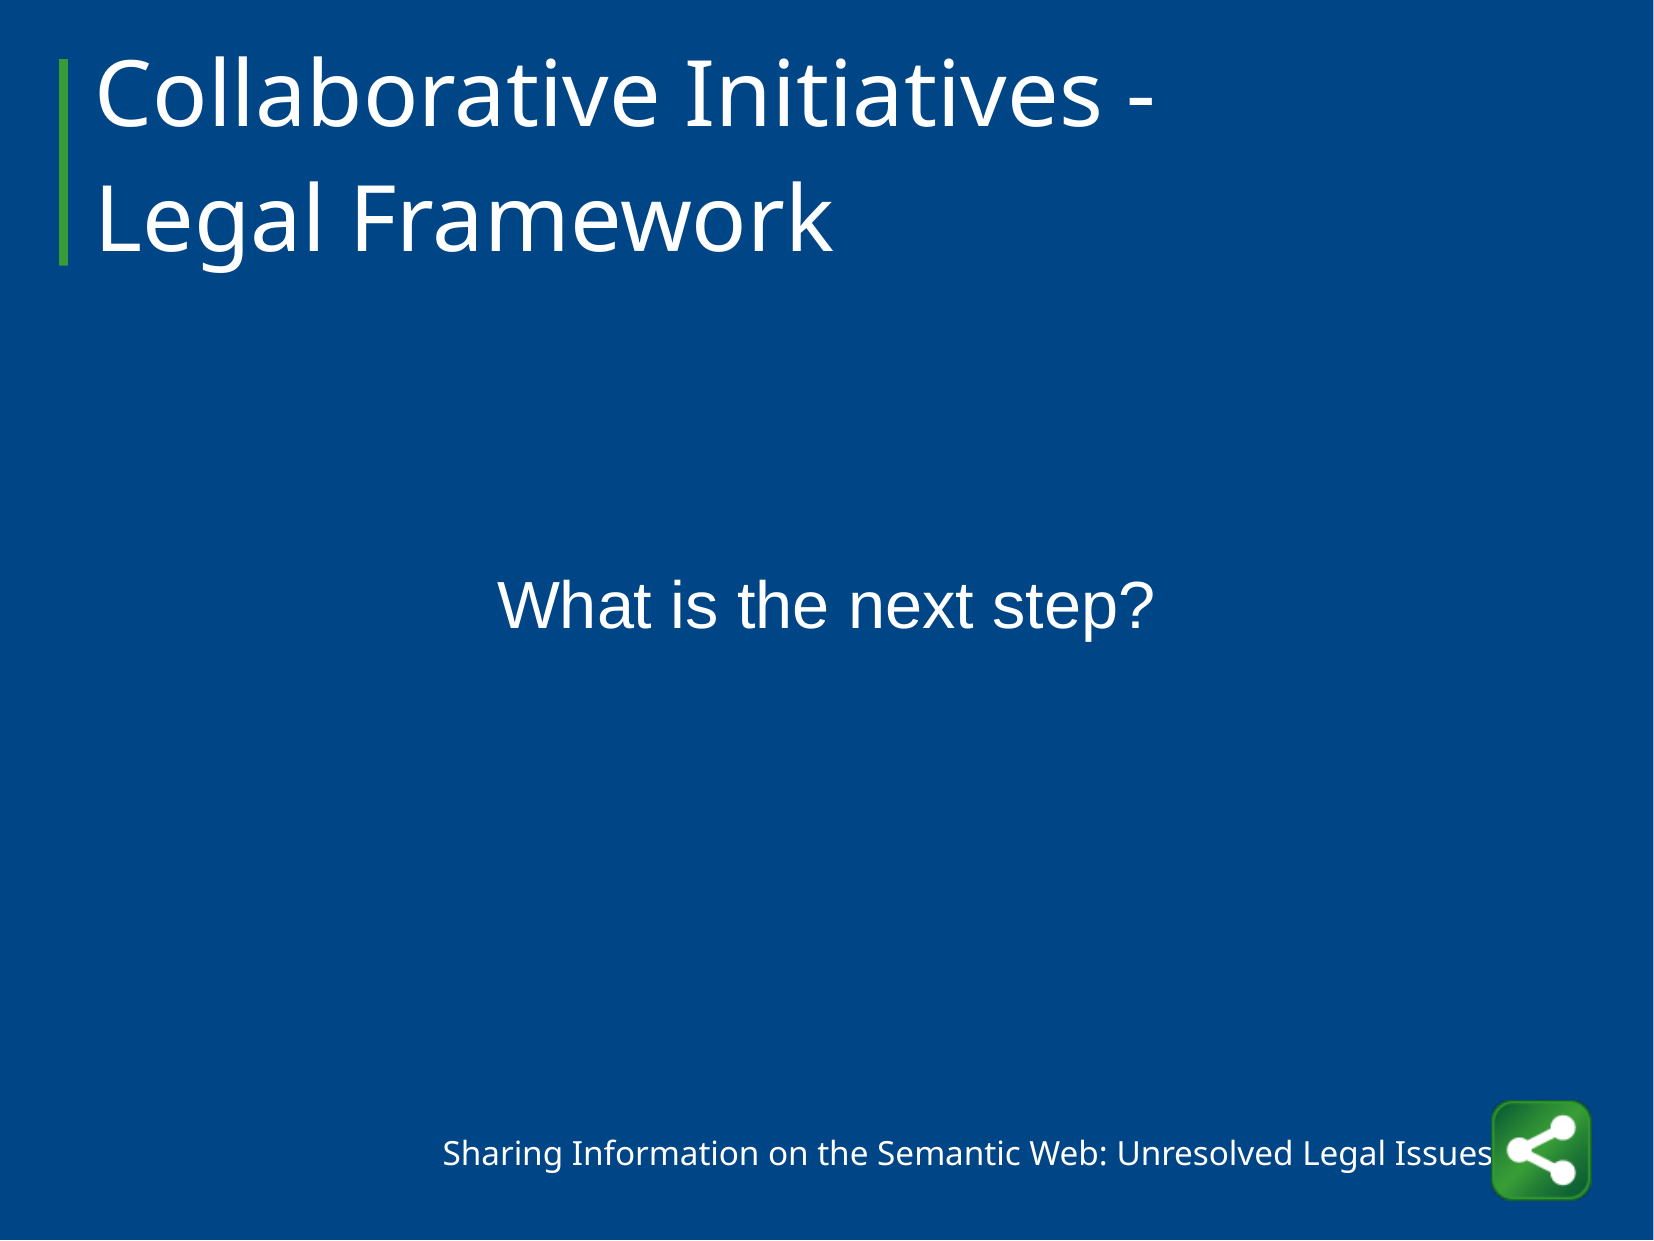

# Collaborative Initiatives - Legal Framework
What is the next step?